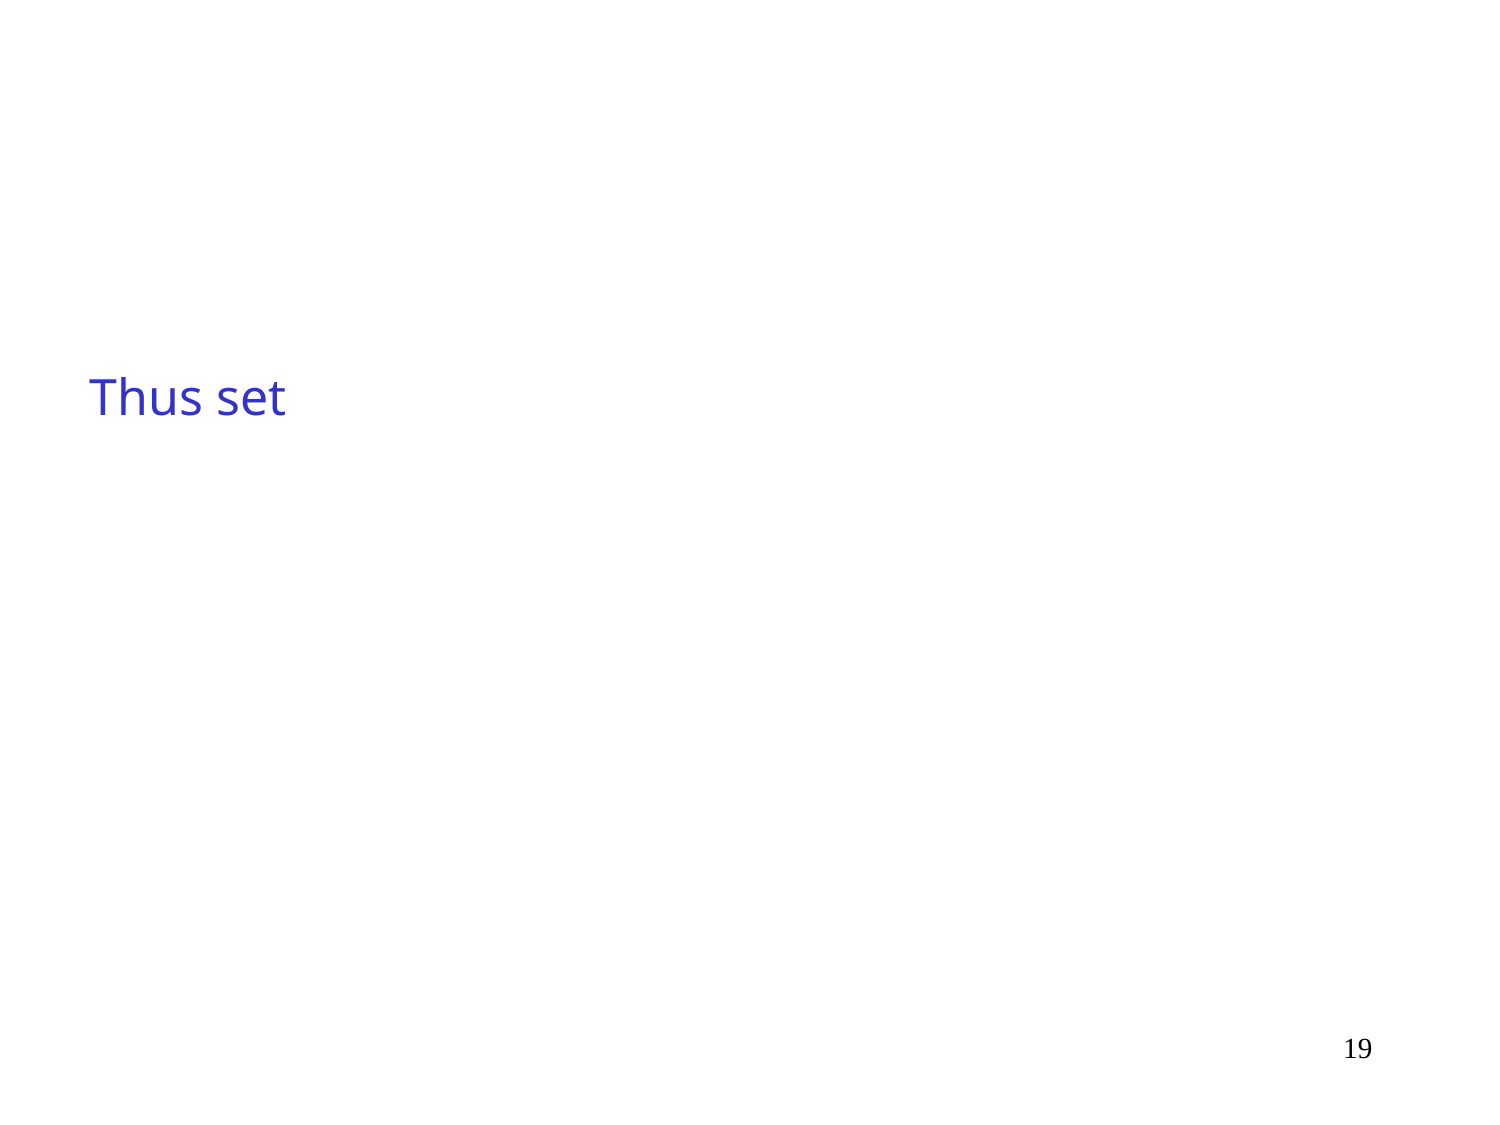

Thus set
exp( )[f(x)]=f(u-1(u(x)+)) for some u …
By differentiation w.r.t.  at (=0) one gets
u’=1/(2x3) ; u=-1/(4x2) ; u-1(y)=(-4y)-1/2
19